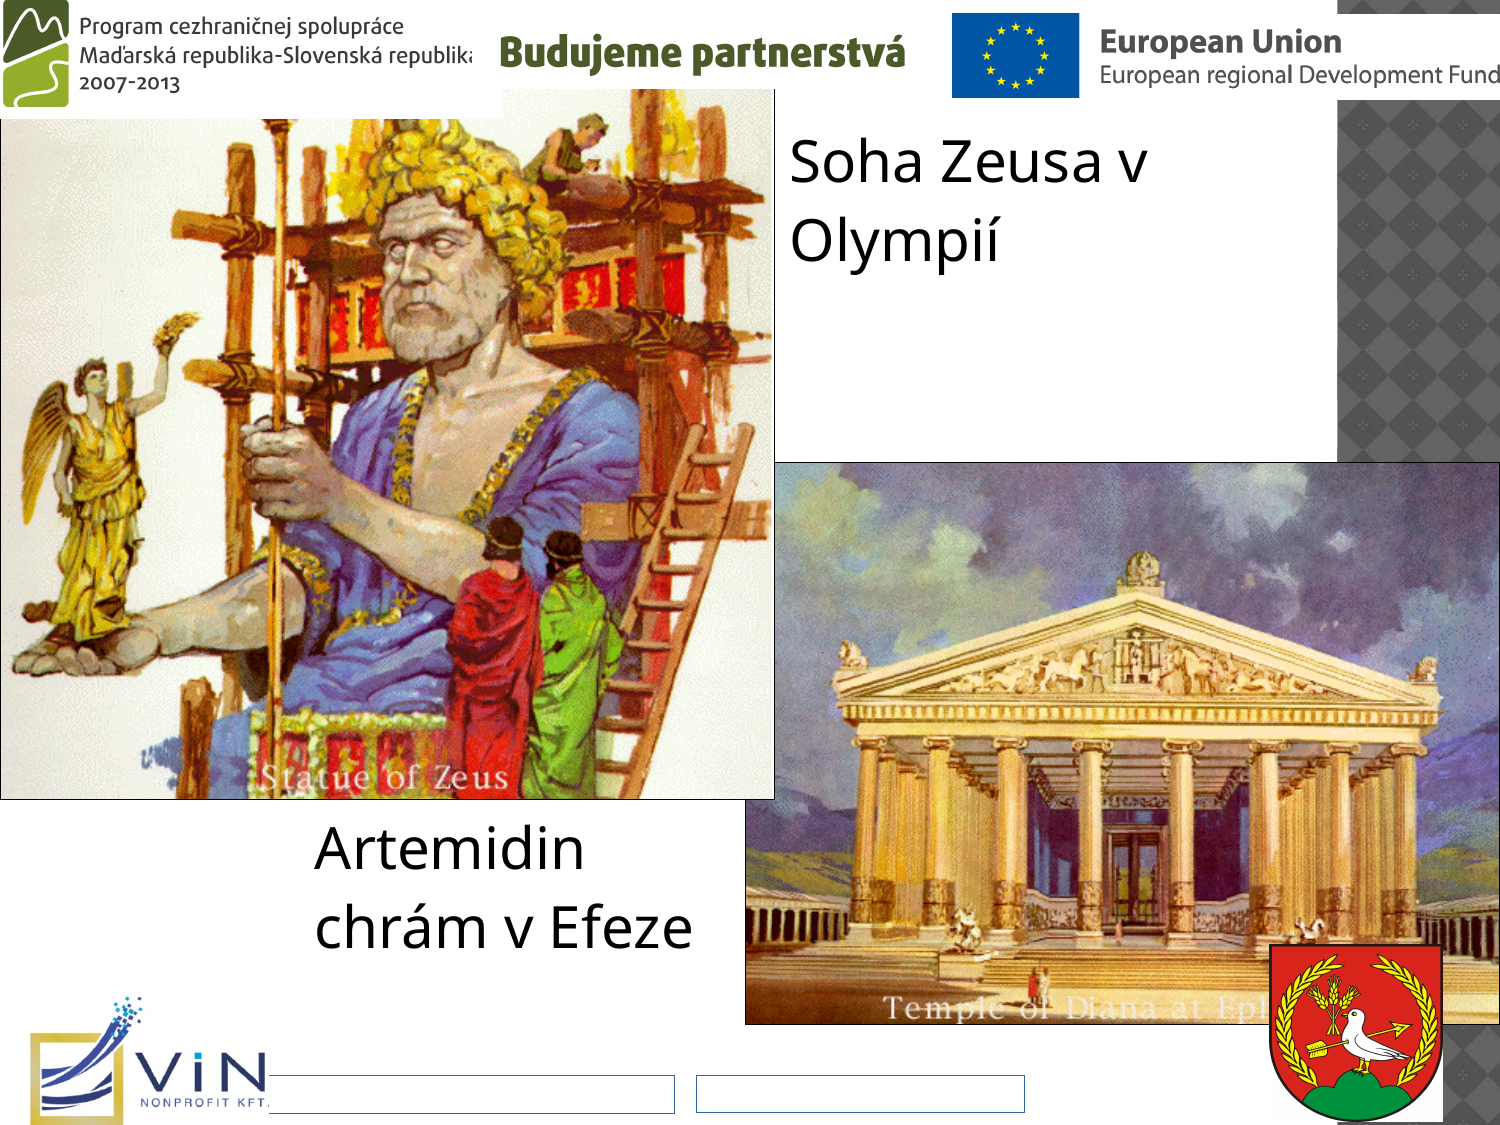

Soha Zeusa v Olympií
Artemidin chrám v Efeze